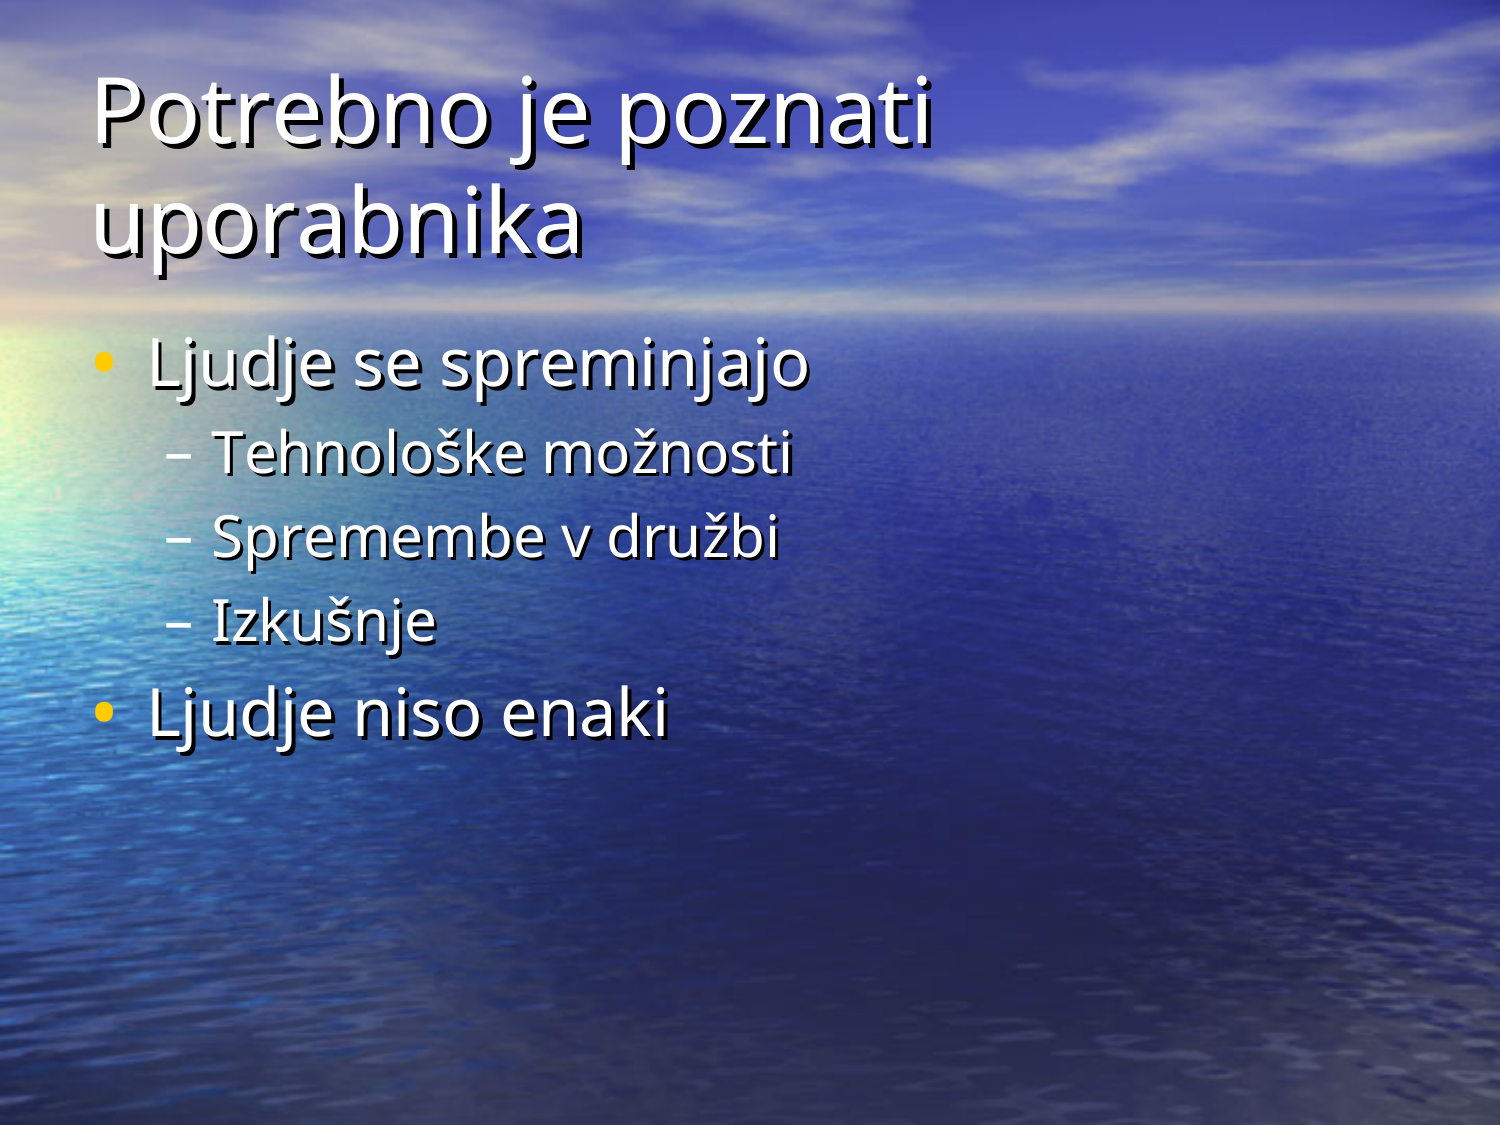

# Potrebno je poznati uporabnika
Ljudje se spreminjajo
Tehnološke možnosti
Spremembe v družbi
Izkušnje
Ljudje niso enaki